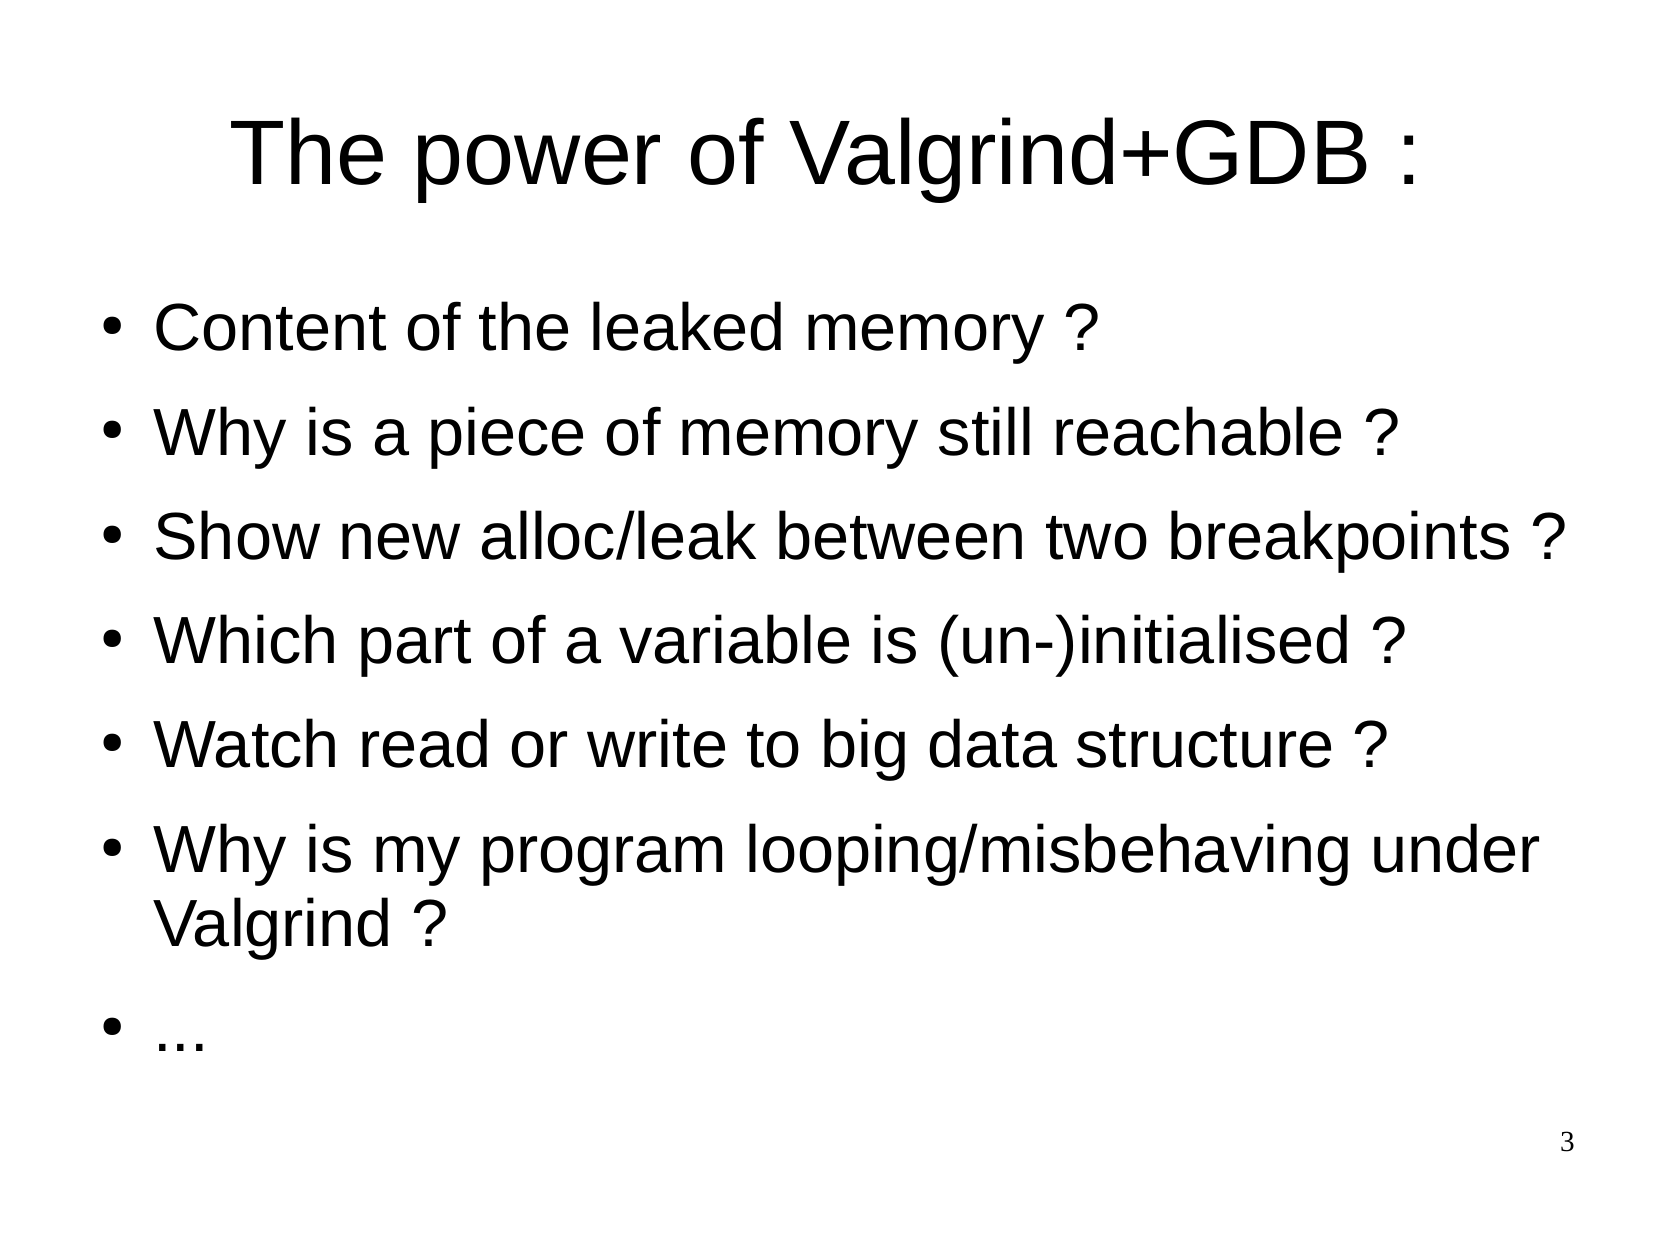

# The power of Valgrind+GDB :
Content of the leaked memory ?
Why is a piece of memory still reachable ?
Show new alloc/leak between two breakpoints ?
Which part of a variable is (un-)initialised ?
Watch read or write to big data structure ?
Why is my program looping/misbehaving under Valgrind ?
...
3